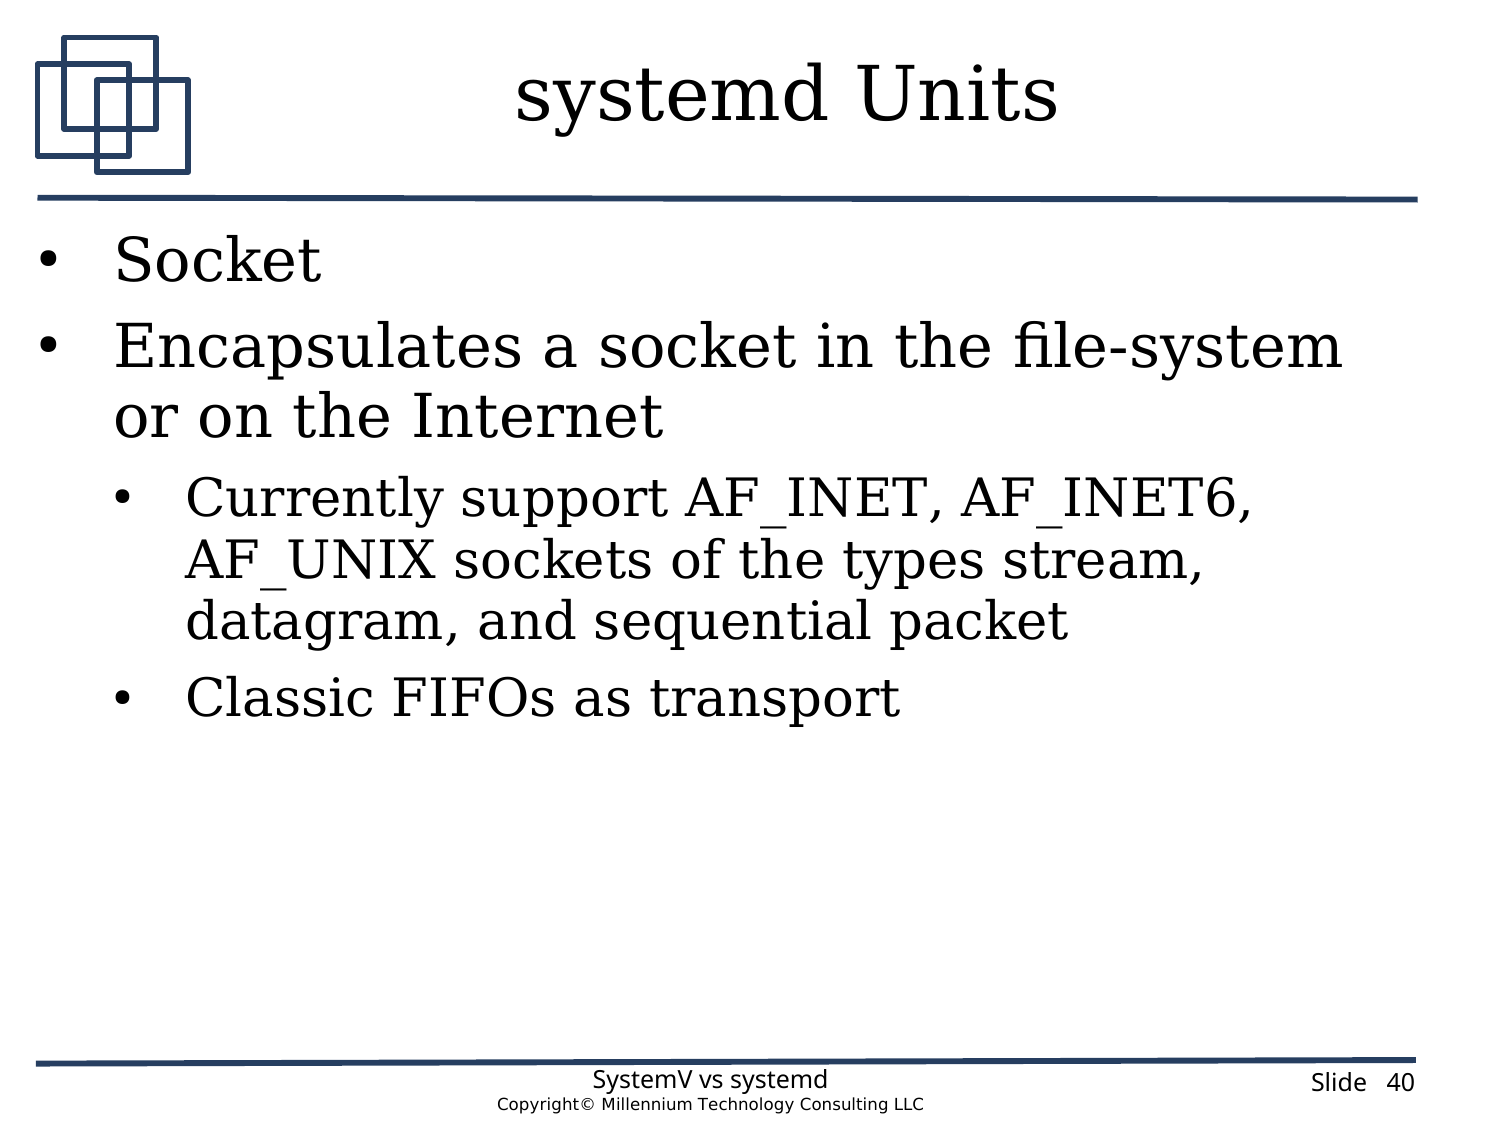

# systemd Units
Socket
Encapsulates a socket in the file-system or on the Internet
Currently support AF_INET, AF_INET6, AF_UNIX sockets of the types stream, datagram, and sequential packet
Classic FIFOs as transport